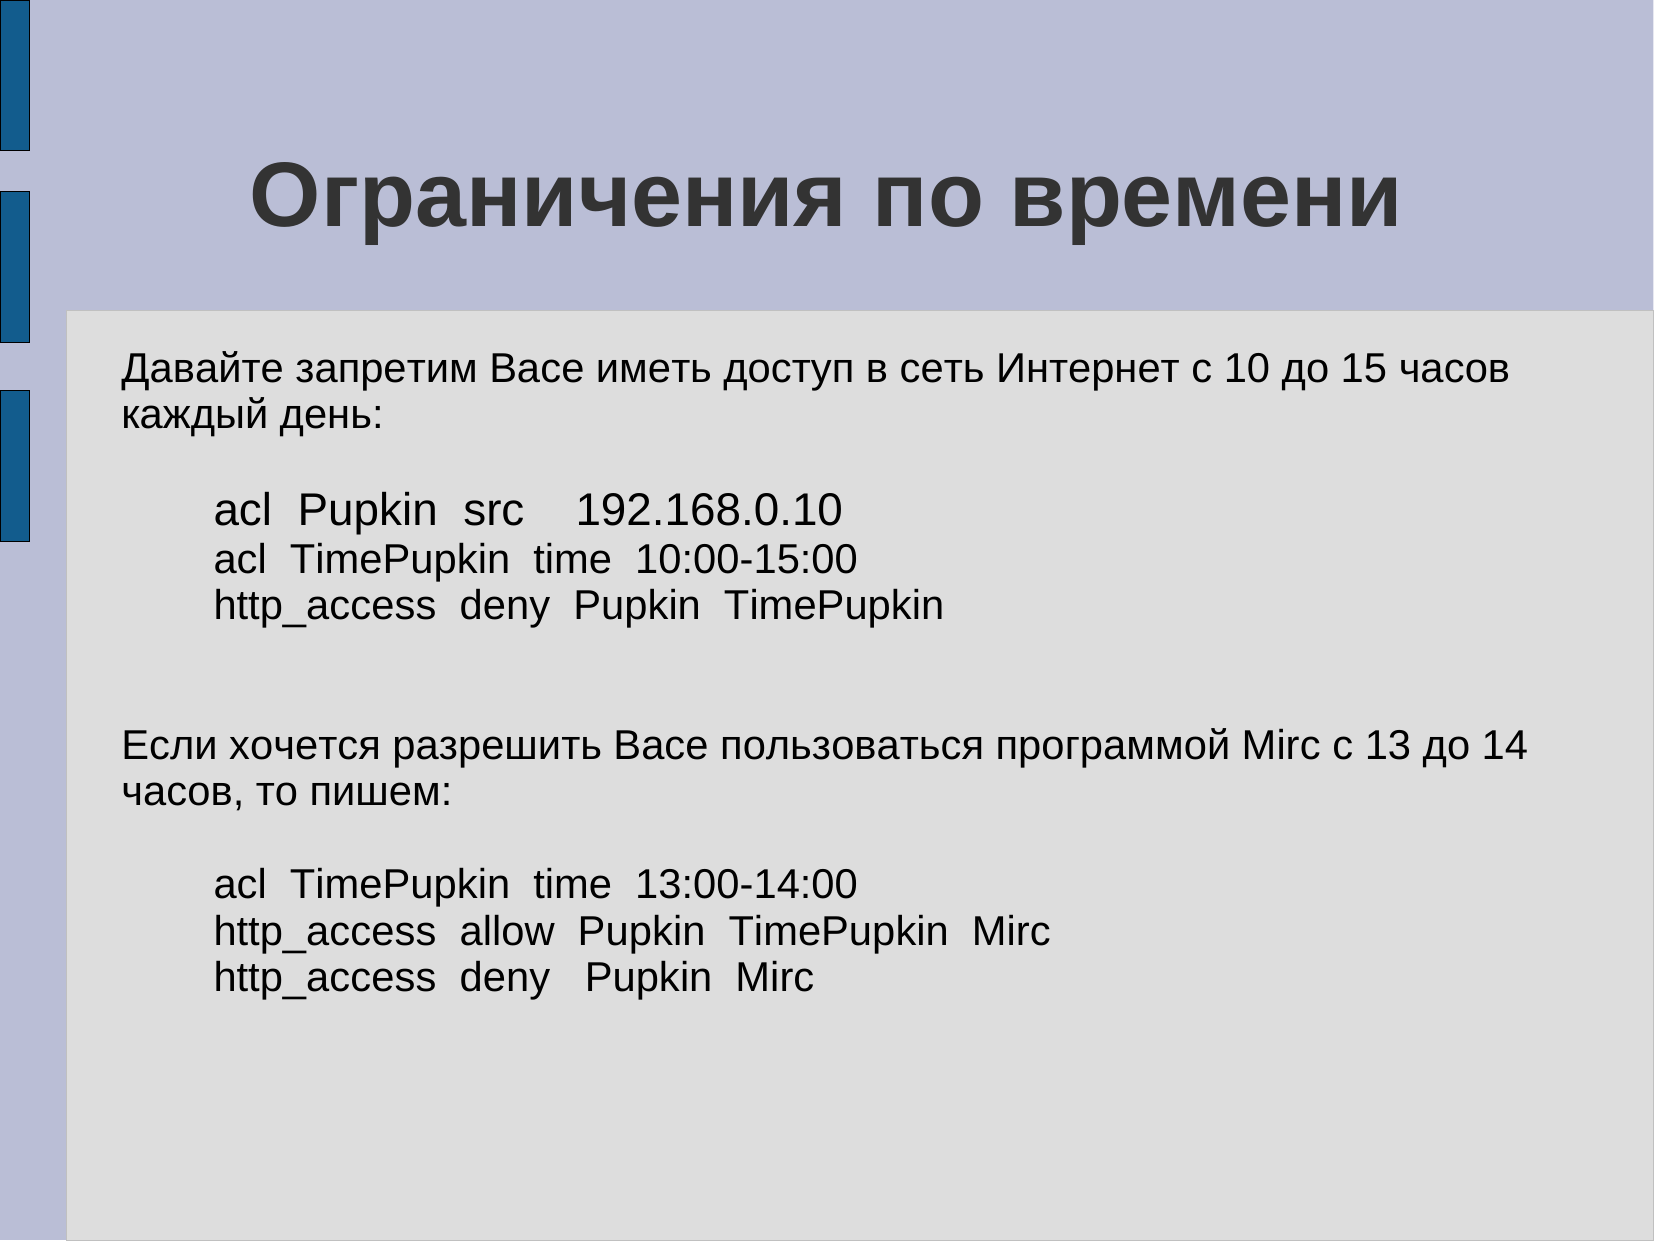

# Ограничения по времени
Давайте запретим Васе иметь доступ в сеть Интернет с 10 до 15 часов каждый день:
 acl Pupkin src 192.168.0.10
 acl TimePupkin time 10:00-15:00
 http_access deny Pupkin TimePupkin
Если хочется разрешить Васе пользоваться программой Mirc с 13 до 14 часов, то пишем:
 acl TimePupkin time 13:00-14:00
 http_access allow Pupkin TimePupkin Mirc
 http_access deny Pupkin Mirc